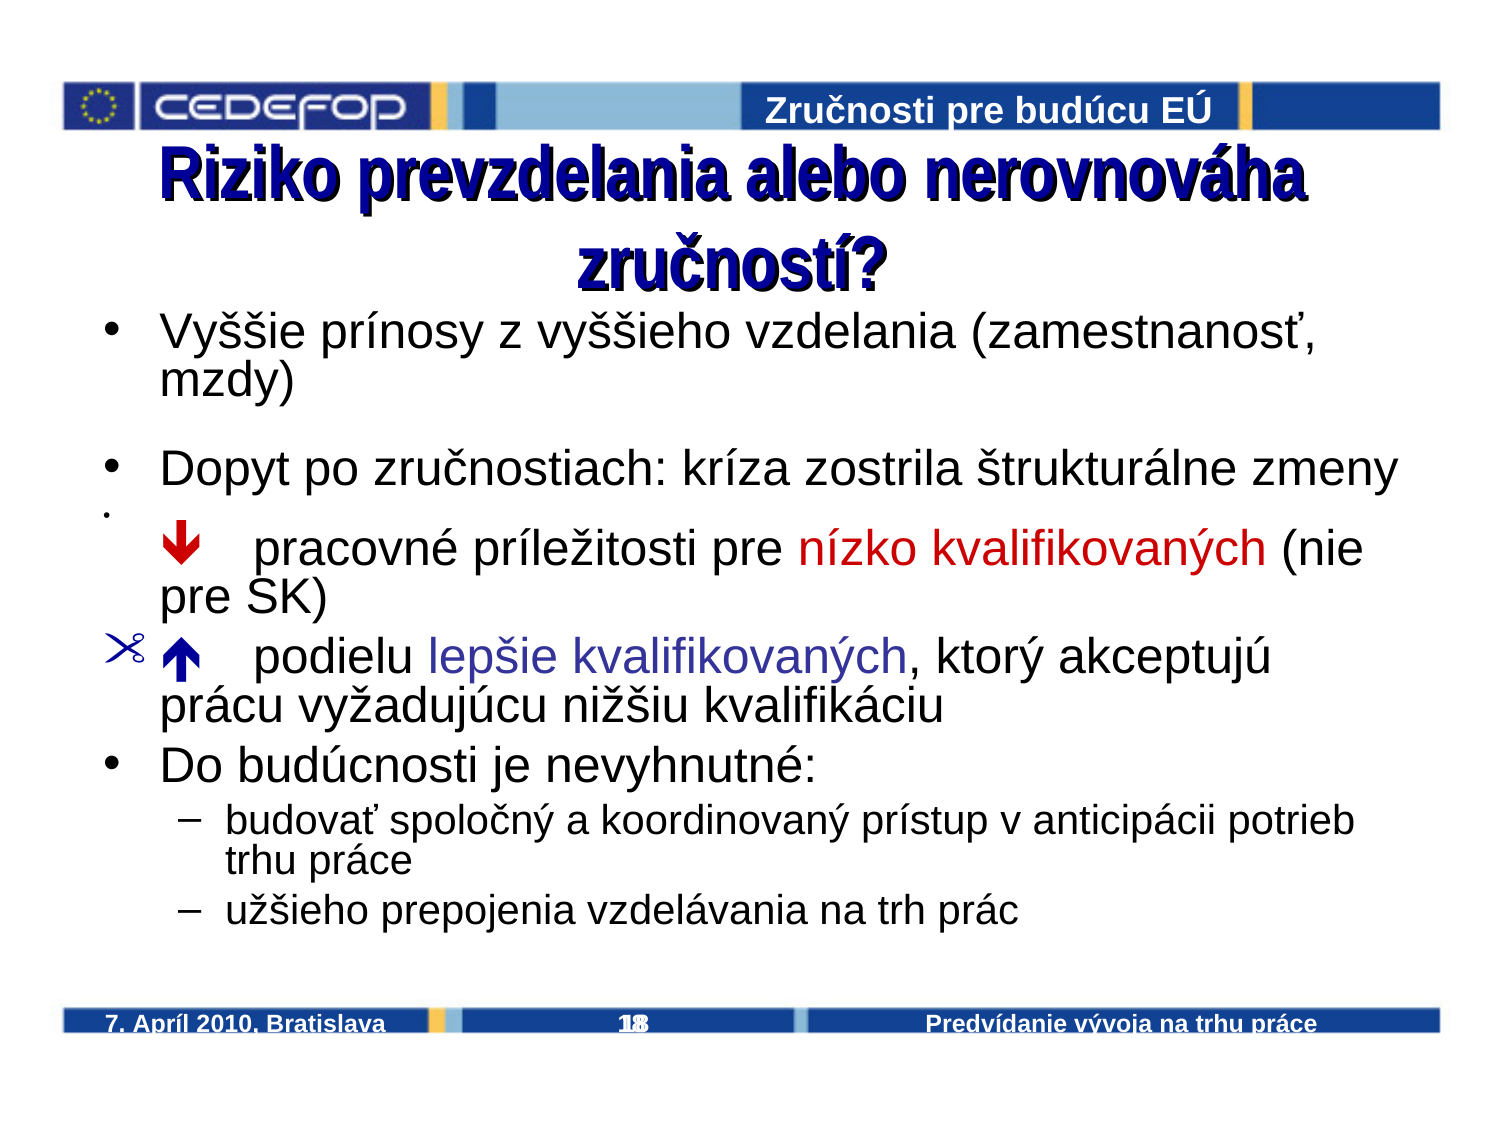

# Riziko prevzdelania alebo nerovnováha zručností?
Vyššie prínosy z vyššieho vzdelania (zamestnanosť, mzdy)
Dopyt po zručnostiach: kríza zostrila štrukturálne zmeny
 	pracovné príležitosti pre nízko kvalifikovaných (nie pre SK)
 	podielu lepšie kvalifikovaných, ktorý akceptujú prácu vyžadujúcu nižšiu kvalifikáciu
Do budúcnosti je nevyhnutné:
budovať spoločný a koordinovaný prístup v anticipácii potrieb trhu práce
užšieho prepojenia vzdelávania na trh prác